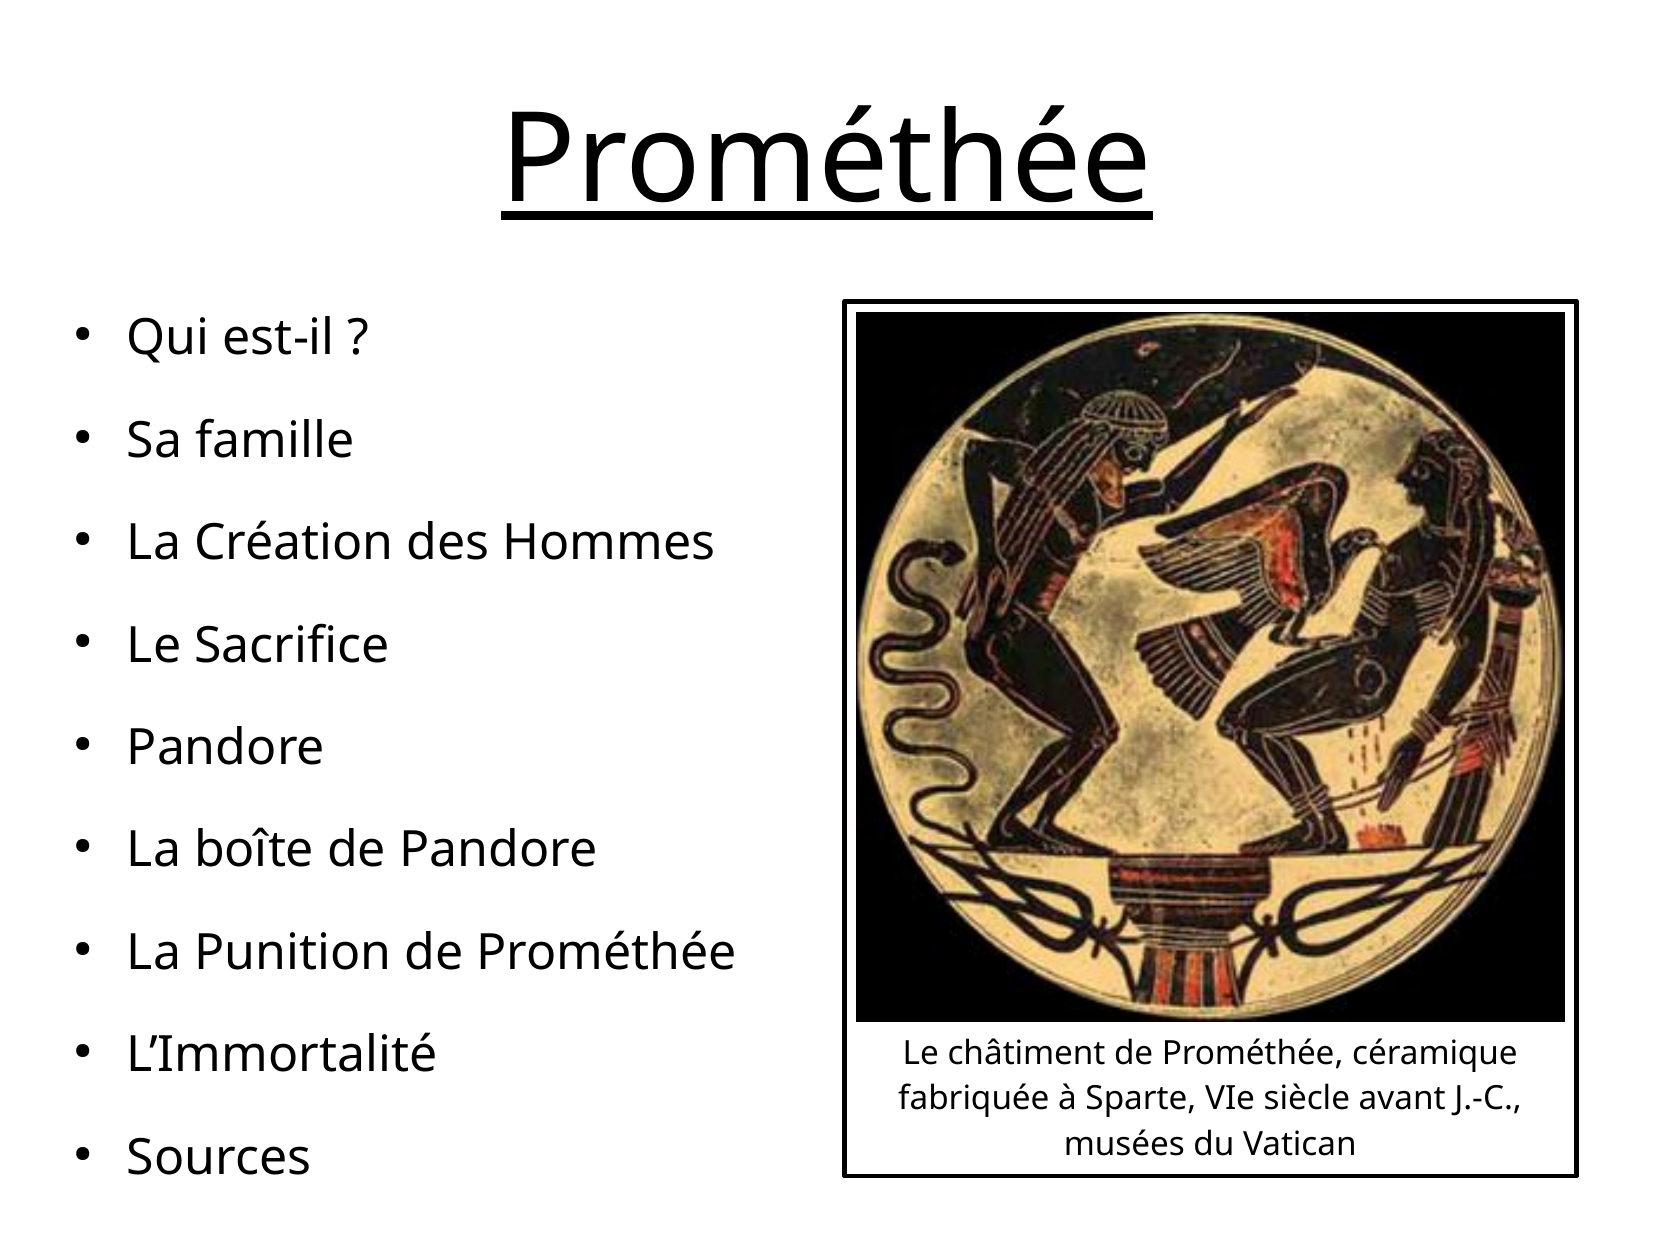

# Prométhée
Qui est-il ?
Sa famille
La Création des Hommes
Le Sacrifice
Pandore
La boîte de Pandore
La Punition de Prométhée
L’Immortalité
Sources
Le châtiment de Prométhée, céramique fabriquée à Sparte, VIe siècle avant J.-C., musées du Vatican